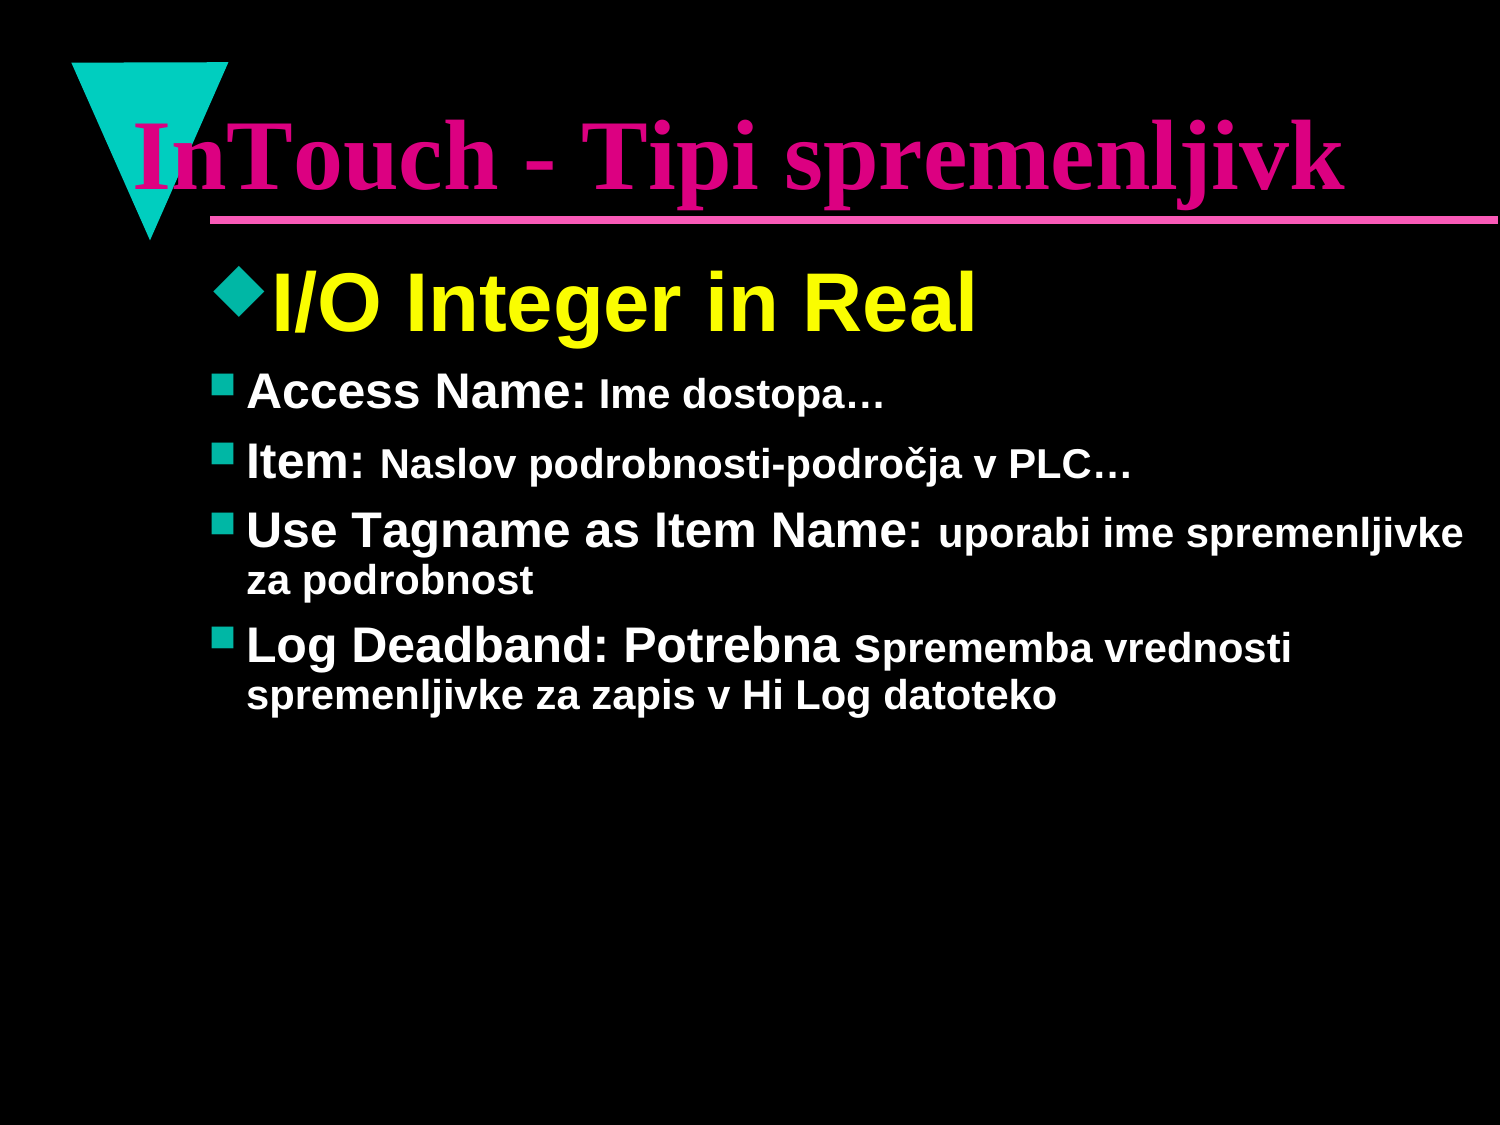

# InTouch - Tipi spremenljivk
I/O Integer in Real
Access Name: Ime dostopa…
Item: Naslov podrobnosti-področja v PLC…
Use Tagname as Item Name: uporabi ime spremenljivke za podrobnost
Log Deadband: Potrebna sprememba vrednosti spremenljivke za zapis v Hi Log datoteko
Slovar spremenljivk
18